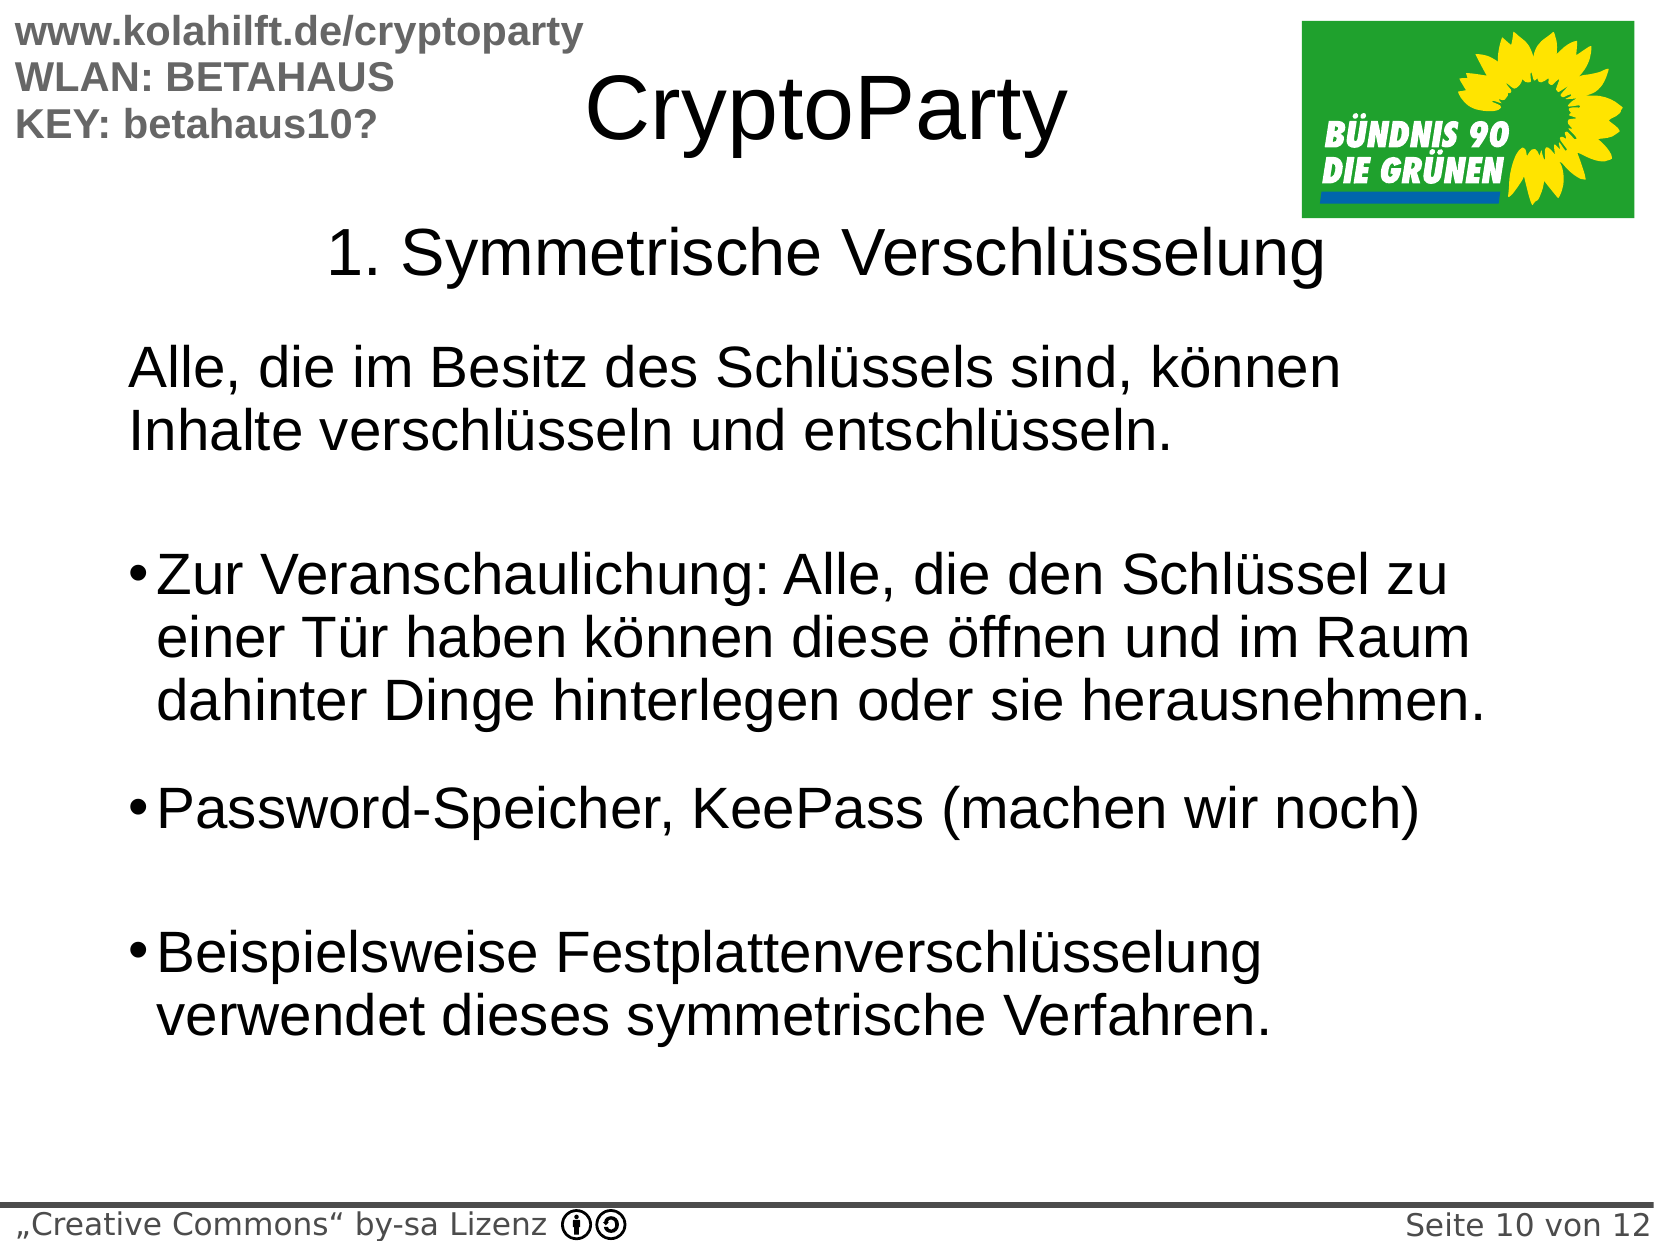

1. Symmetrische Verschlüsselung
# Alle, die im Besitz des Schlüssels sind, können Inhalte verschlüsseln und entschlüsseln.
Zur Veranschaulichung: Alle, die den Schlüssel zu einer Tür haben können diese öffnen und im Raum dahinter Dinge hinterlegen oder sie herausnehmen.
Password-Speicher, KeePass (machen wir noch)
Beispielsweise Festplattenverschlüsselung verwendet dieses symmetrische Verfahren.